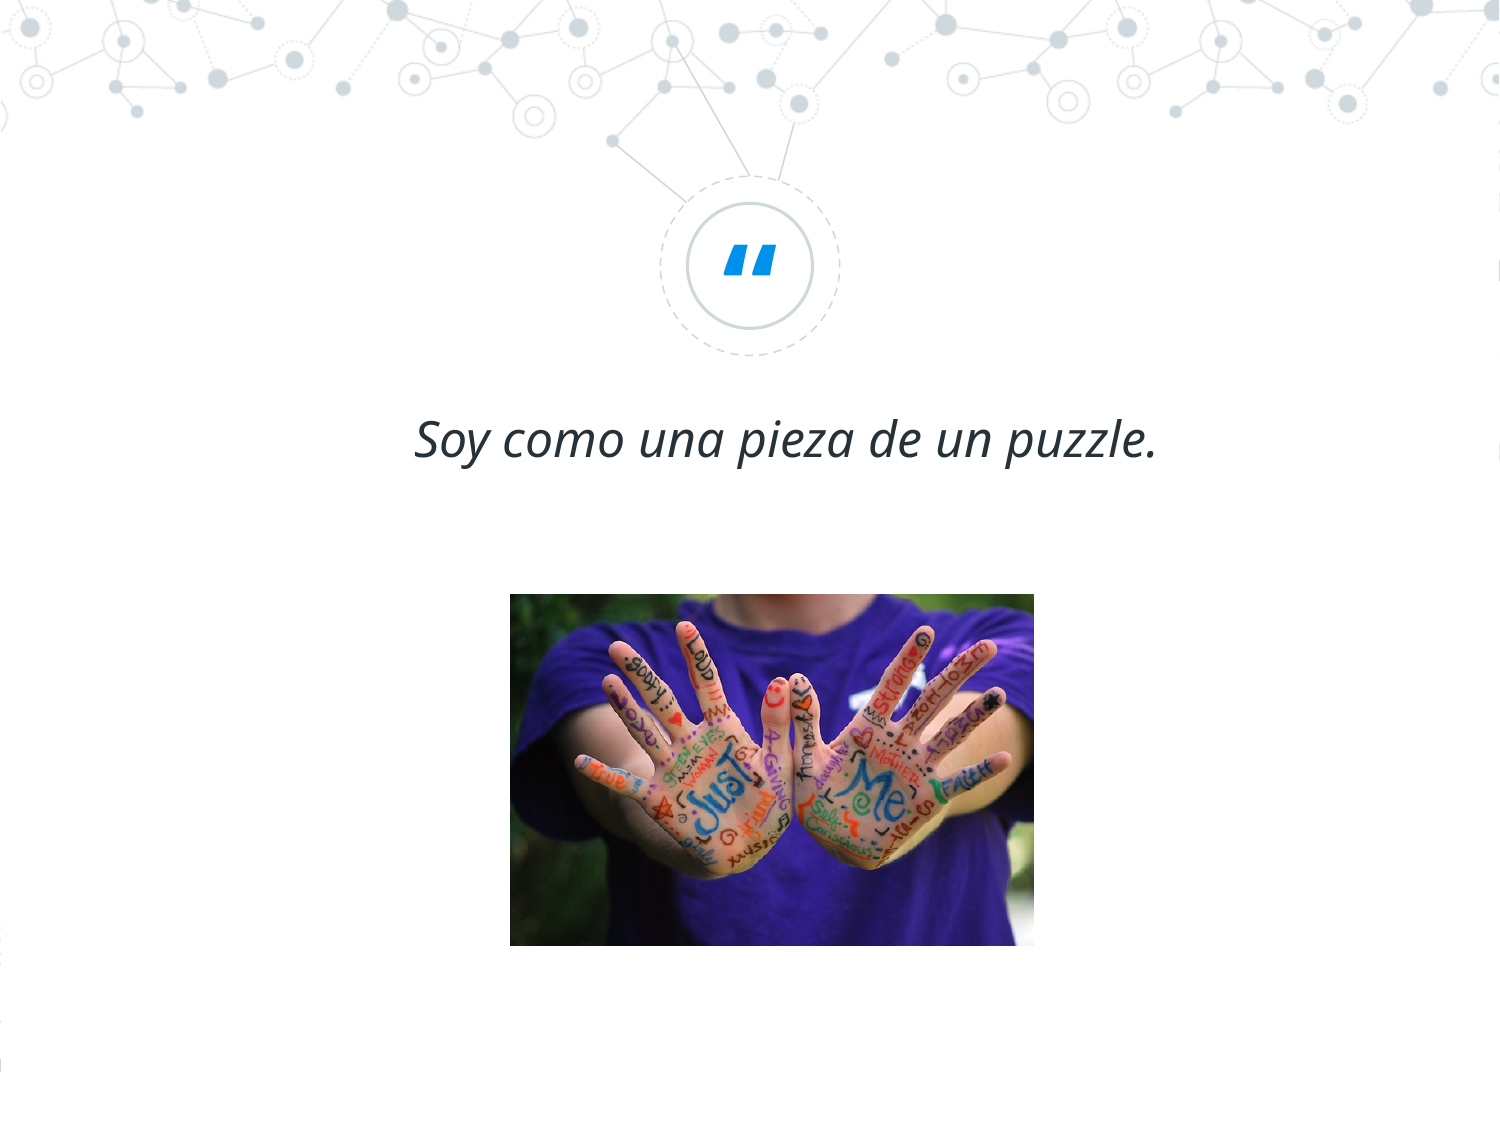

# Soy como una pieza de un puzzle.